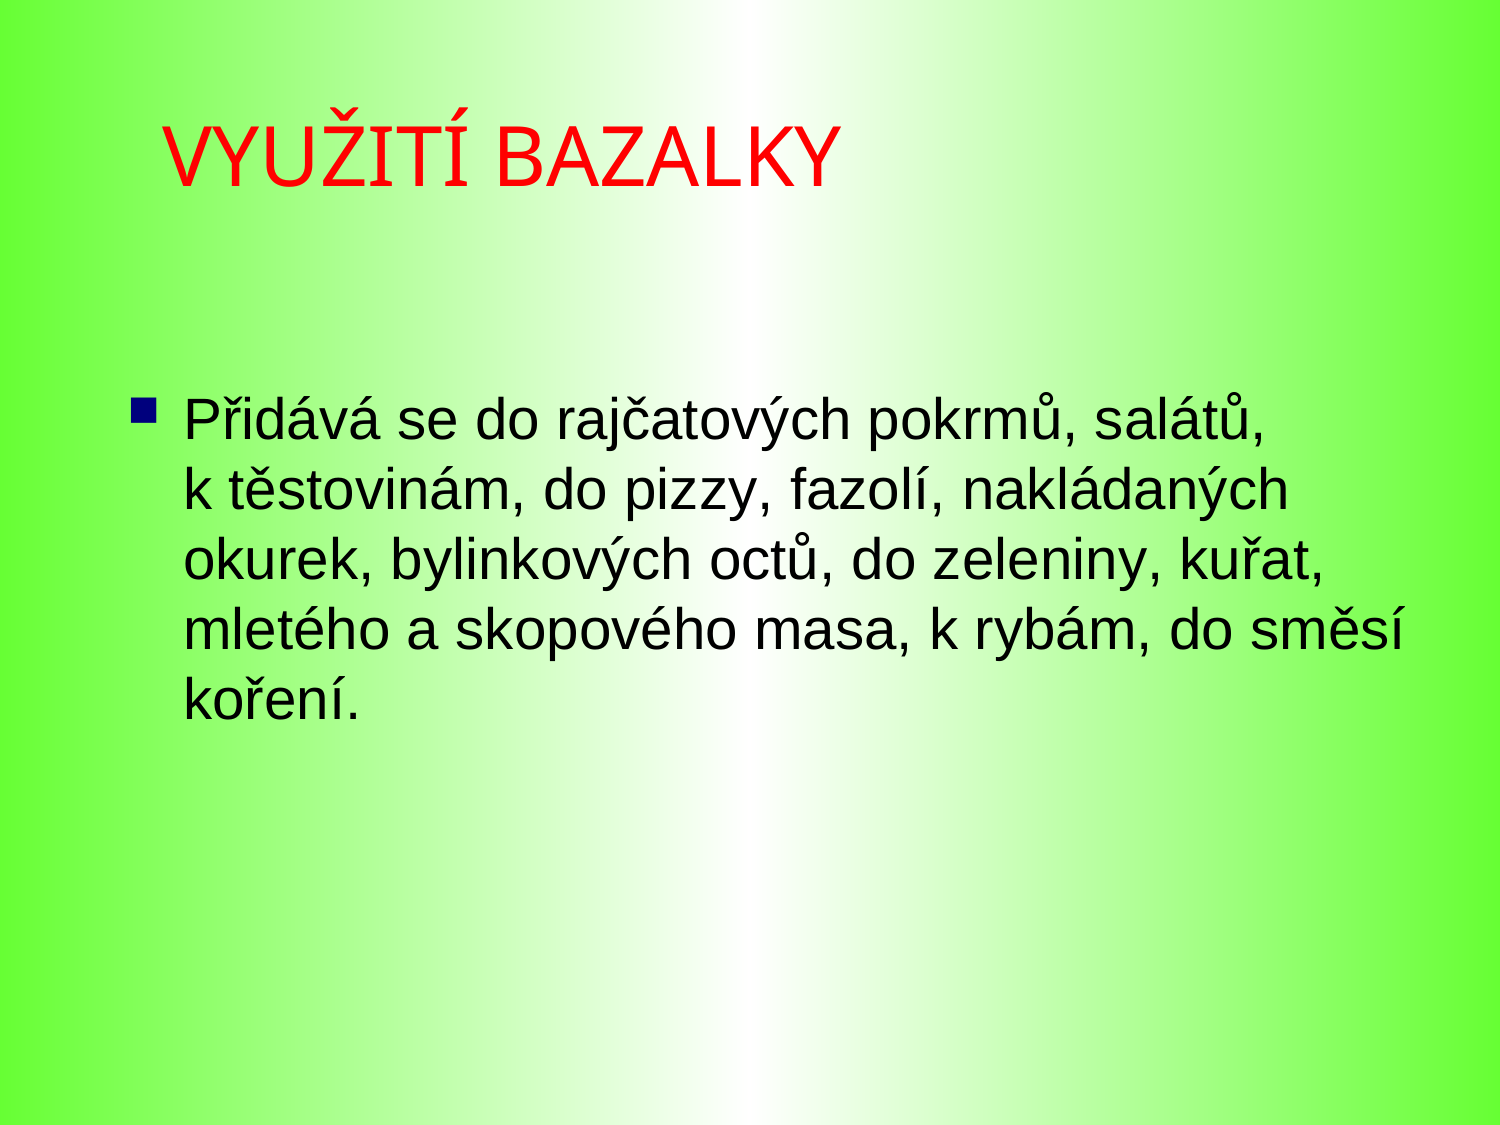

# VYUŽITÍ BAZALKY
Přidává se do rajčatových pokrmů, salátů,
k těstovinám, do pizzy, fazolí, nakládaných okurek, bylinkových octů, do zeleniny, kuřat, mletého a skopového masa, k rybám, do směsí koření.